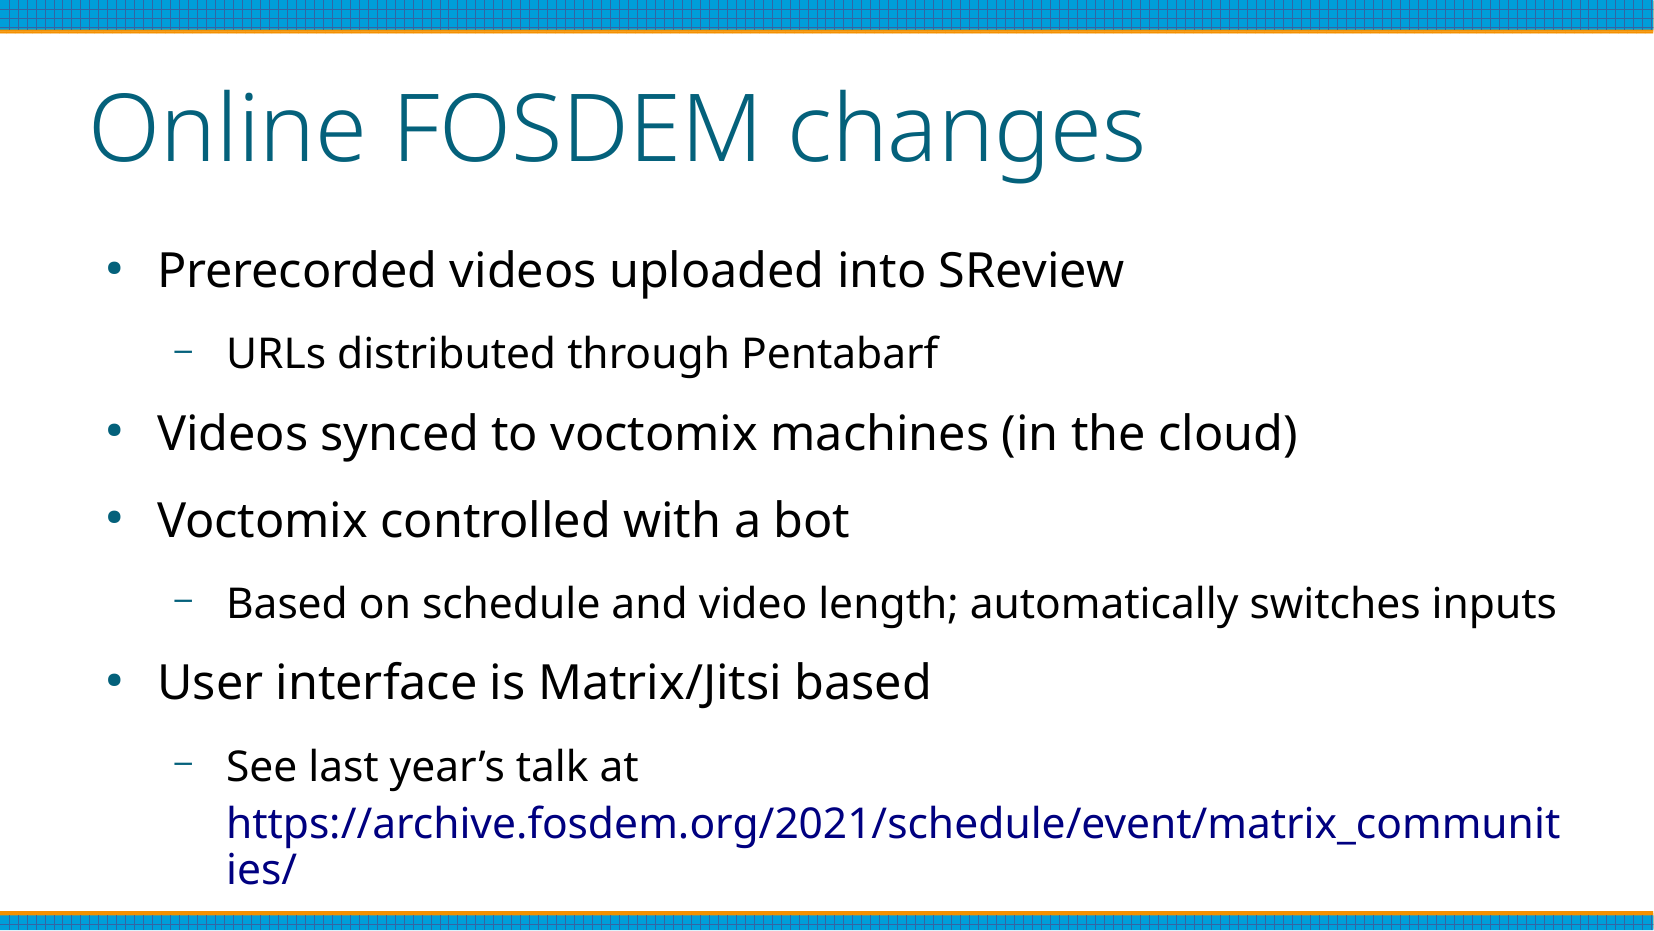

# Online FOSDEM changes
Prerecorded videos uploaded into SReview
URLs distributed through Pentabarf
Videos synced to voctomix machines (in the cloud)
Voctomix controlled with a bot
Based on schedule and video length; automatically switches inputs
User interface is Matrix/Jitsi based
See last year’s talk at https://archive.fosdem.org/2021/schedule/event/matrix_communities/